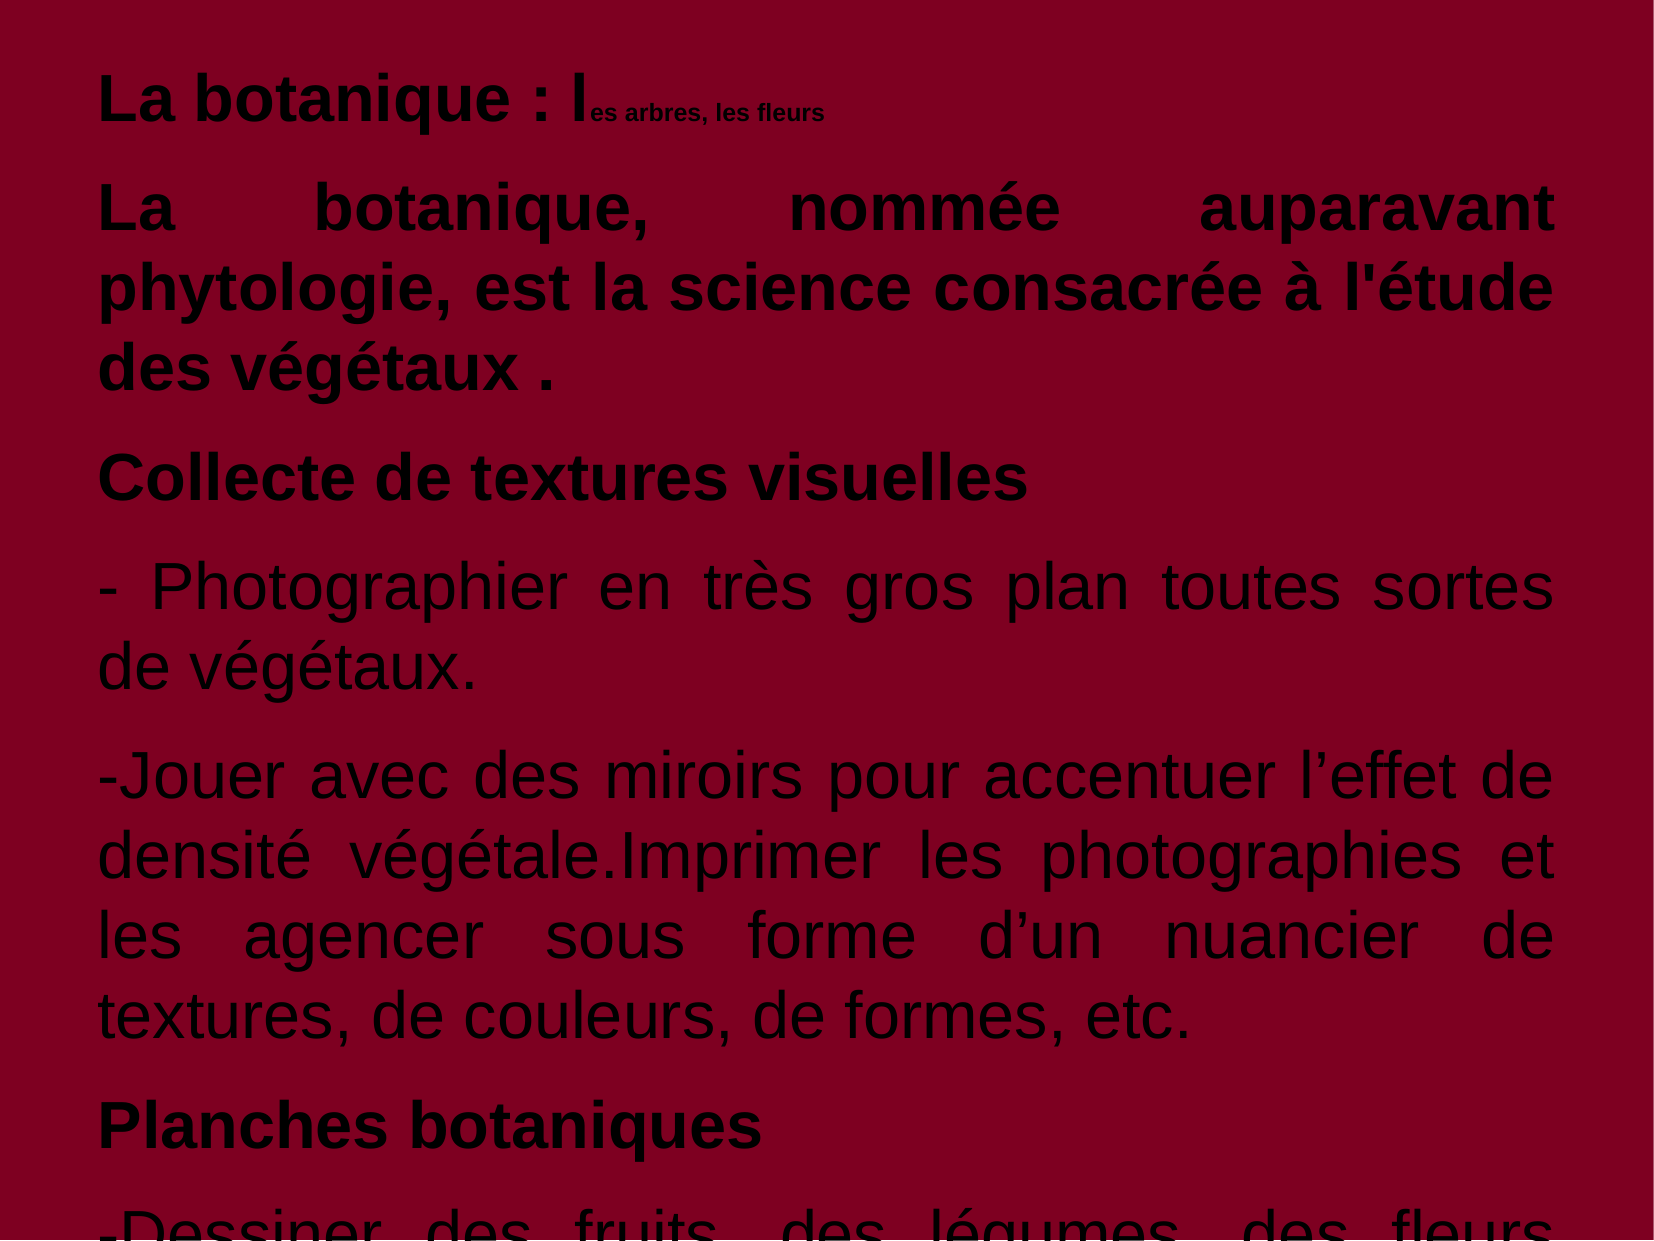

# La botanique : les arbres, les fleurs
La botanique, nommée auparavant phytologie, est la science consacrée à l'étude des végétaux .
Collecte de textures visuelles
- Photographier en très gros plan toutes sortes de végétaux.
-Jouer avec des miroirs pour accentuer l’effet de densité végétale.Imprimer les photographies et les agencer sous forme d’un nuancier de textures, de couleurs, de formes, etc.
Planches botaniques
-Dessiner des fruits, des légumes, des fleurs exotiques d’après nature ou à partir d'une banque photographique. S'essayer à différentes techniques : fusain, feutre noir, craies à la cire et encres colorées, pastels, aquarelle, plume…  Les présenter sous la forme de 4 essais pour un même motif.
Prolongations
-Prolonger la photographie d’un fragment de végétal photographié en gros plan au fusain, aux pastels ou au feutre noir fin (installé et collé au milieu de la feuille ou en diagonale sur une moitié de feuille).
Végétal mutant
Inventer un végétal inconnu, étonnant, fantastique, insolite. Rédiger sa fiche d’identité ou une légende (type planche de botanique).
Réaliser une fleur, un légume, un arbre … en volume
Avec des matériaux inhabituels (métal, plastique, tissu, éponges colorées, toile cirée, objets de récupération … ) . Réaliser des végétaux exotiques.